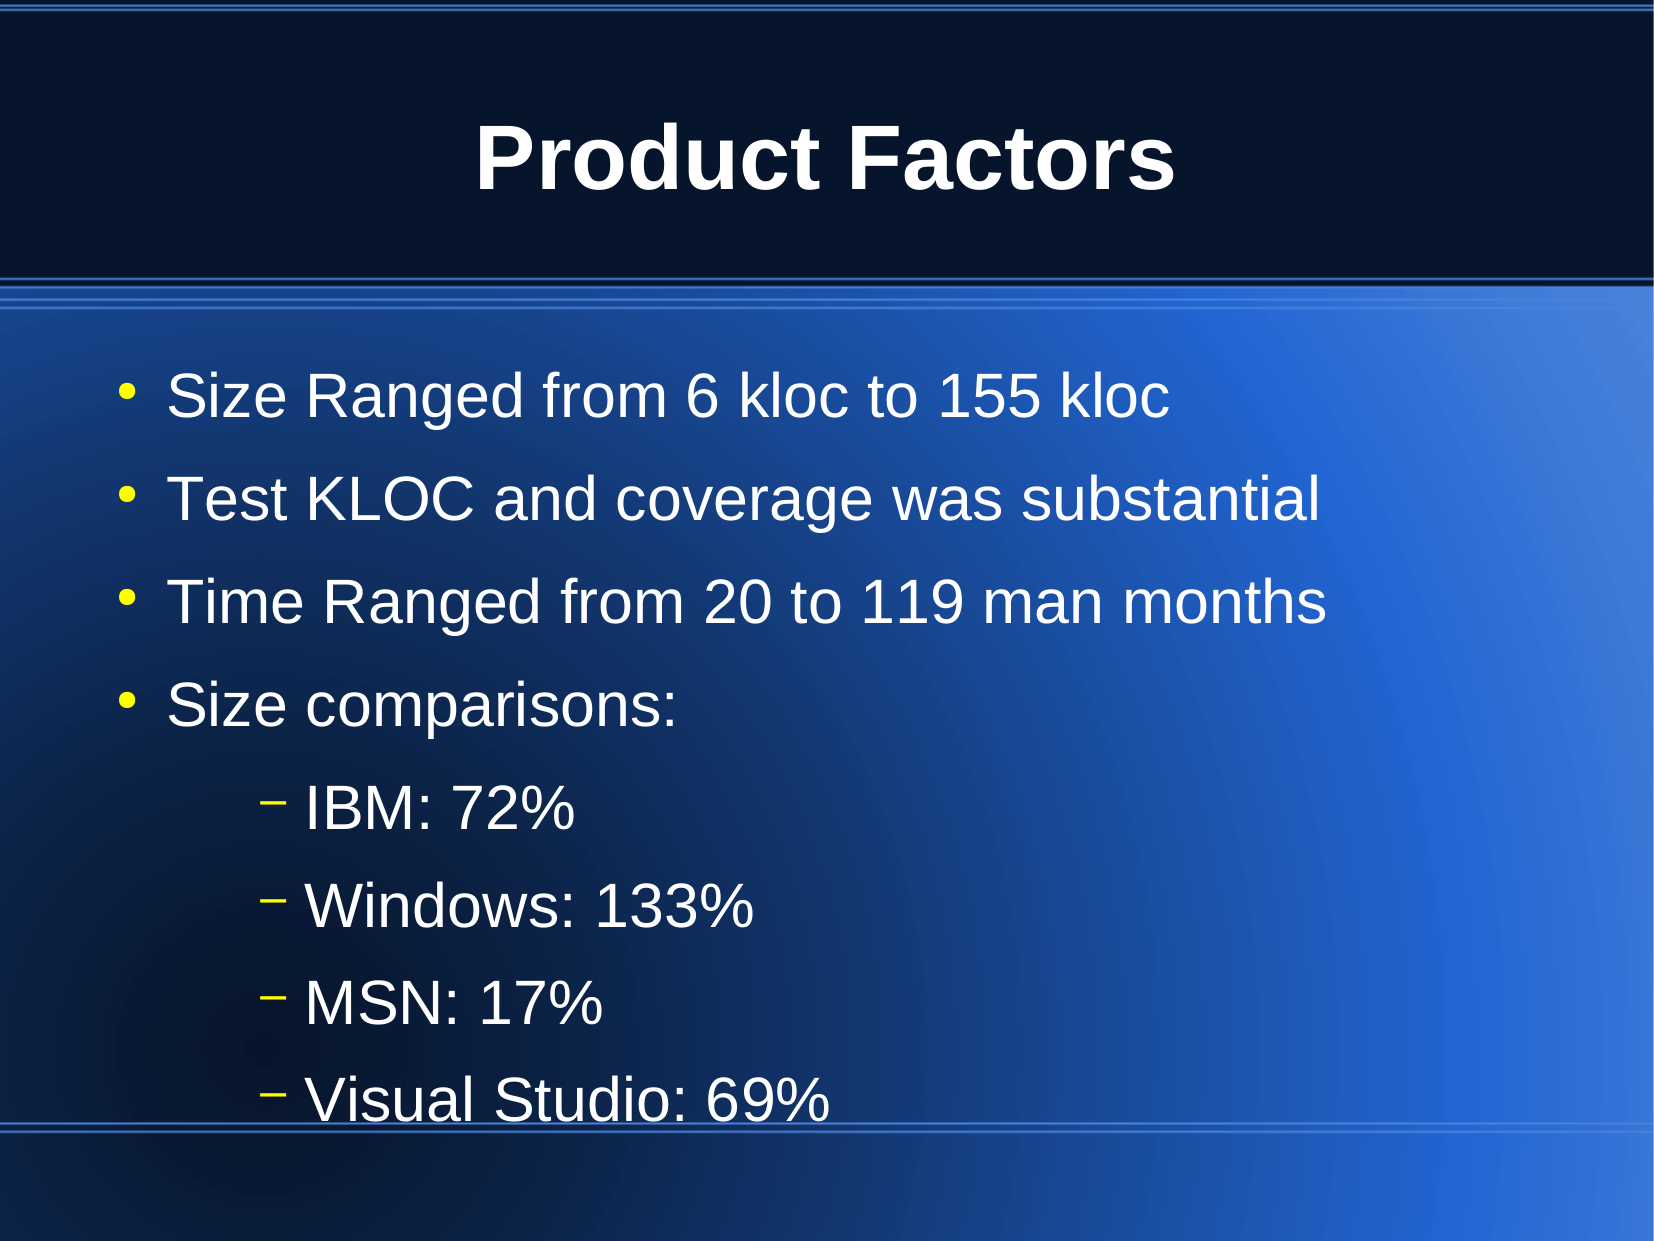

# Product Factors
Size Ranged from 6 kloc to 155 kloc
Test KLOC and coverage was substantial
Time Ranged from 20 to 119 man months
Size comparisons:
IBM: 72%
Windows: 133%
MSN: 17%
Visual Studio: 69%